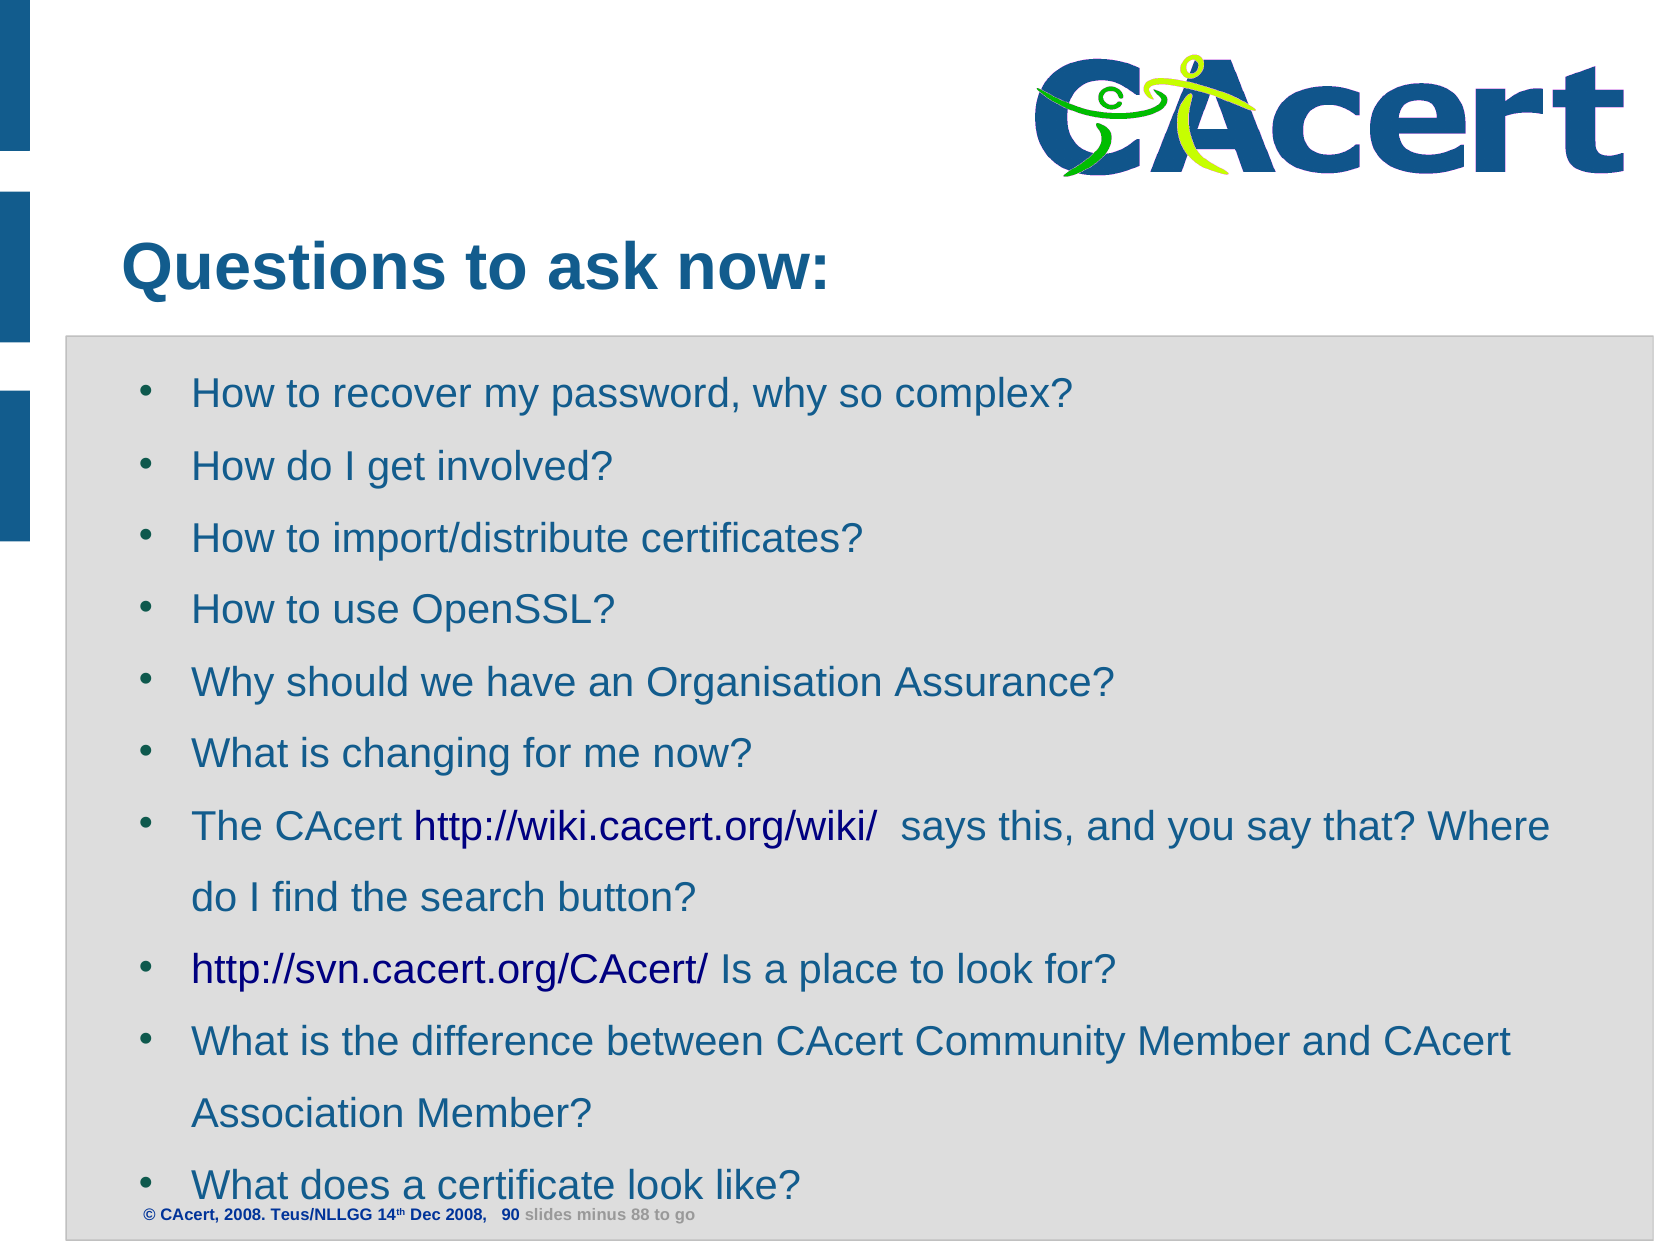

# Questions to ask now:
How to recover my password, why so complex?
How do I get involved?
How to import/distribute certificates?
How to use OpenSSL?
Why should we have an Organisation Assurance?
What is changing for me now?
The CAcert http://wiki.cacert.org/wiki/ says this, and you say that? Where do I find the search button?
http://svn.cacert.org/CAcert/ Is a place to look for?
What is the difference between CAcert Community Member and CAcert Association Member?
What does a certificate look like?